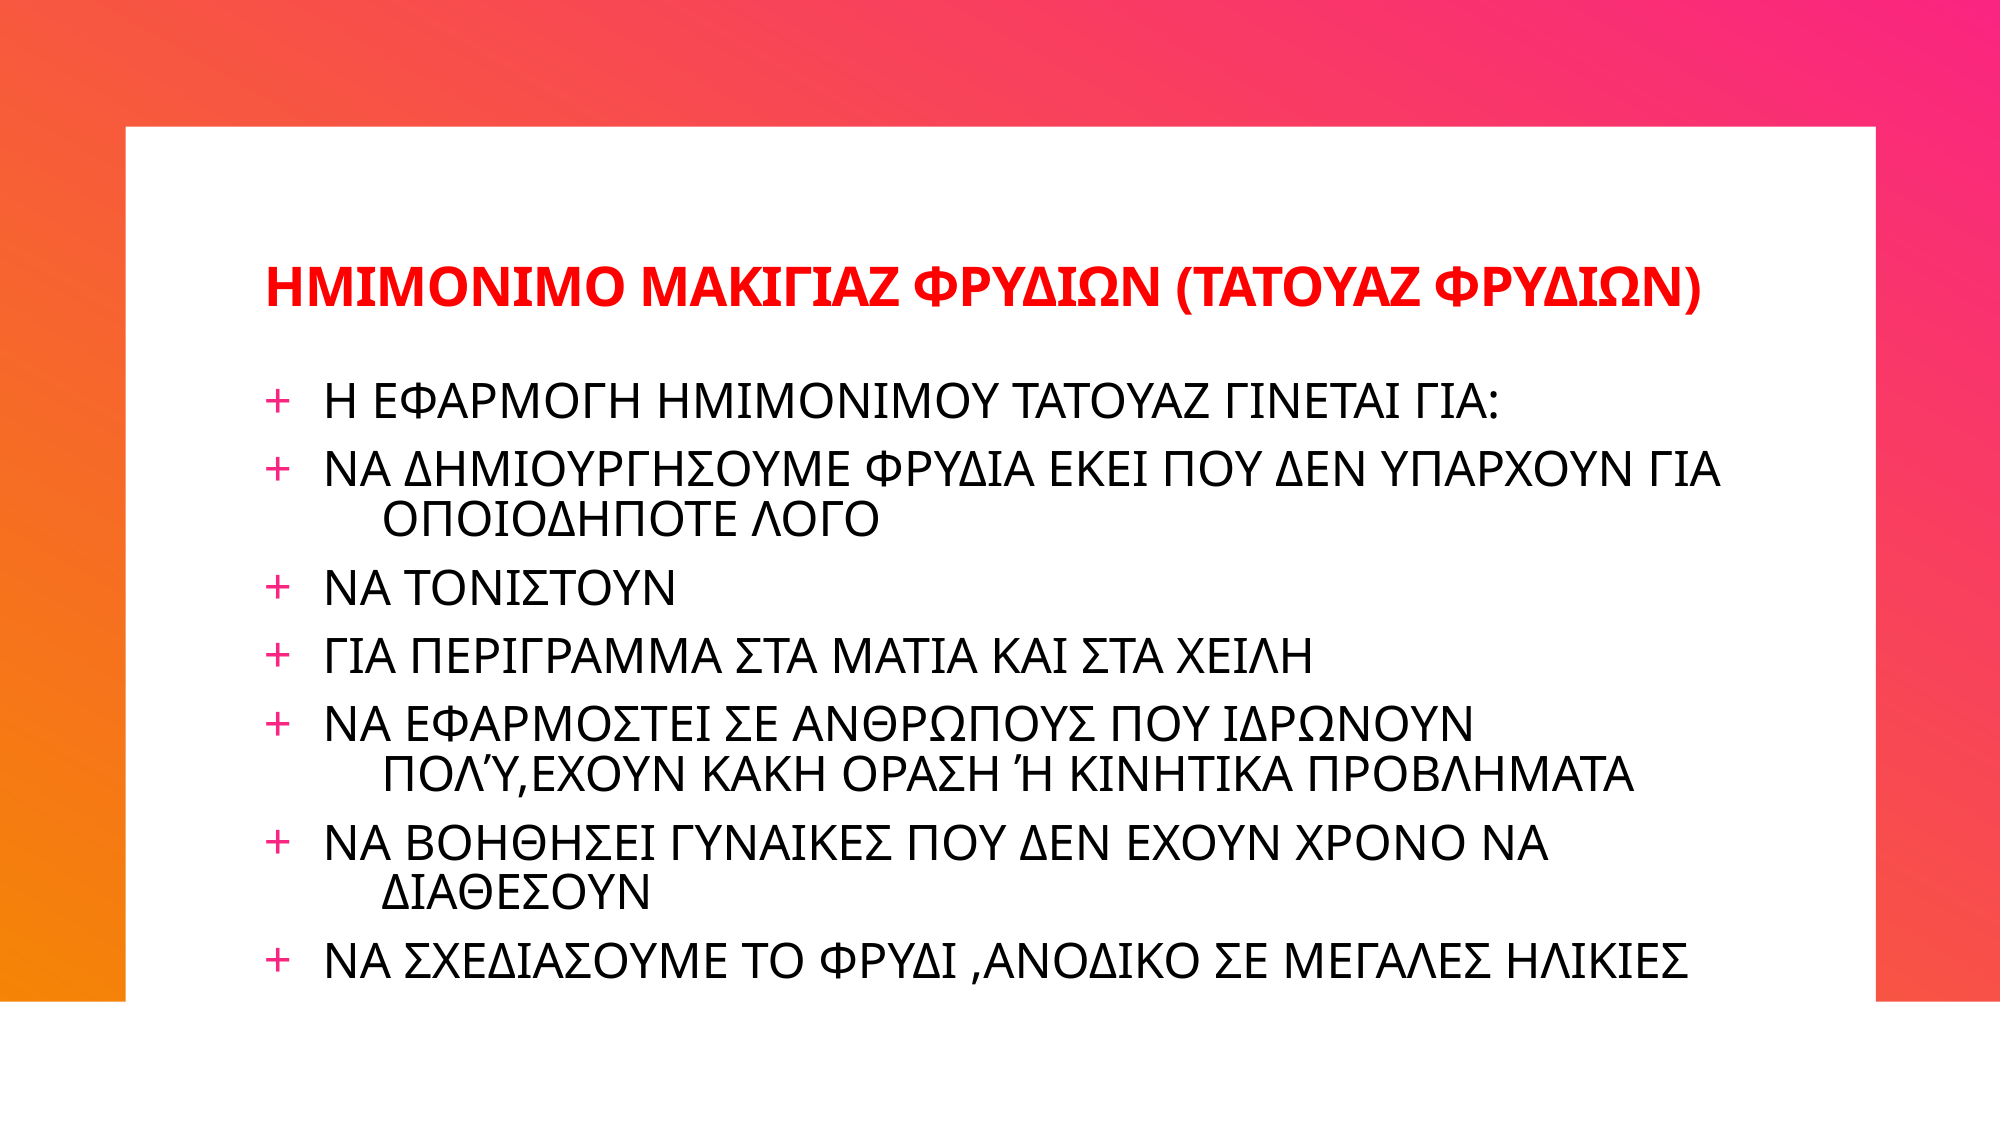

# ΗΜΙΜΟΝΙΜΟ ΜΑΚΙΓΙΑΖ ΦΡΥΔΙΩΝ (ΤΑΤΟΥΑΖ ΦΡΥΔΙΩΝ)
Η ΕΦΑΡΜΟΓΗ ΗΜΙΜΟΝΙΜΟΥ ΤΑΤΟΥΑΖ ΓΙΝΕΤΑΙ ΓΙΑ:
ΝΑ ΔΗΜΙΟΥΡΓΗΣΟΥΜΕ ΦΡΥΔΙΑ ΕΚΕΙ ΠΟΥ ΔΕΝ ΥΠΑΡΧΟΥΝ ΓΙΑ ΟΠΟΙΟΔΗΠΟΤΕ ΛΟΓΟ
ΝΑ ΤΟΝΙΣΤΟΥΝ
ΓΙΑ ΠΕΡΙΓΡΑΜΜΑ ΣΤΑ ΜΑΤΙΑ ΚΑΙ ΣΤΑ ΧΕΙΛΗ
ΝΑ ΕΦΑΡΜΟΣΤΕΙ ΣΕ ΑΝΘΡΩΠΟΥΣ ΠΟΥ ΙΔΡΩΝΟΥΝ ΠΟΛΎ,ΕΧΟΥΝ ΚΑΚΗ ΟΡΑΣΗ Ή ΚΙΝΗΤΙΚΑ ΠΡΟΒΛΗΜΑΤΑ
ΝΑ ΒΟΗΘΗΣΕΙ ΓΥΝΑΙΚΕΣ ΠΟΥ ΔΕΝ ΕΧΟΥΝ ΧΡΟΝΟ ΝΑ ΔΙΑΘΕΣΟΥΝ
ΝΑ ΣΧΕΔΙΑΣΟΥΜΕ ΤΟ ΦΡΥΔΙ ,ΑΝΟΔΙΚΟ ΣΕ ΜΕΓΑΛΕΣ ΗΛΙΚΙΕΣ